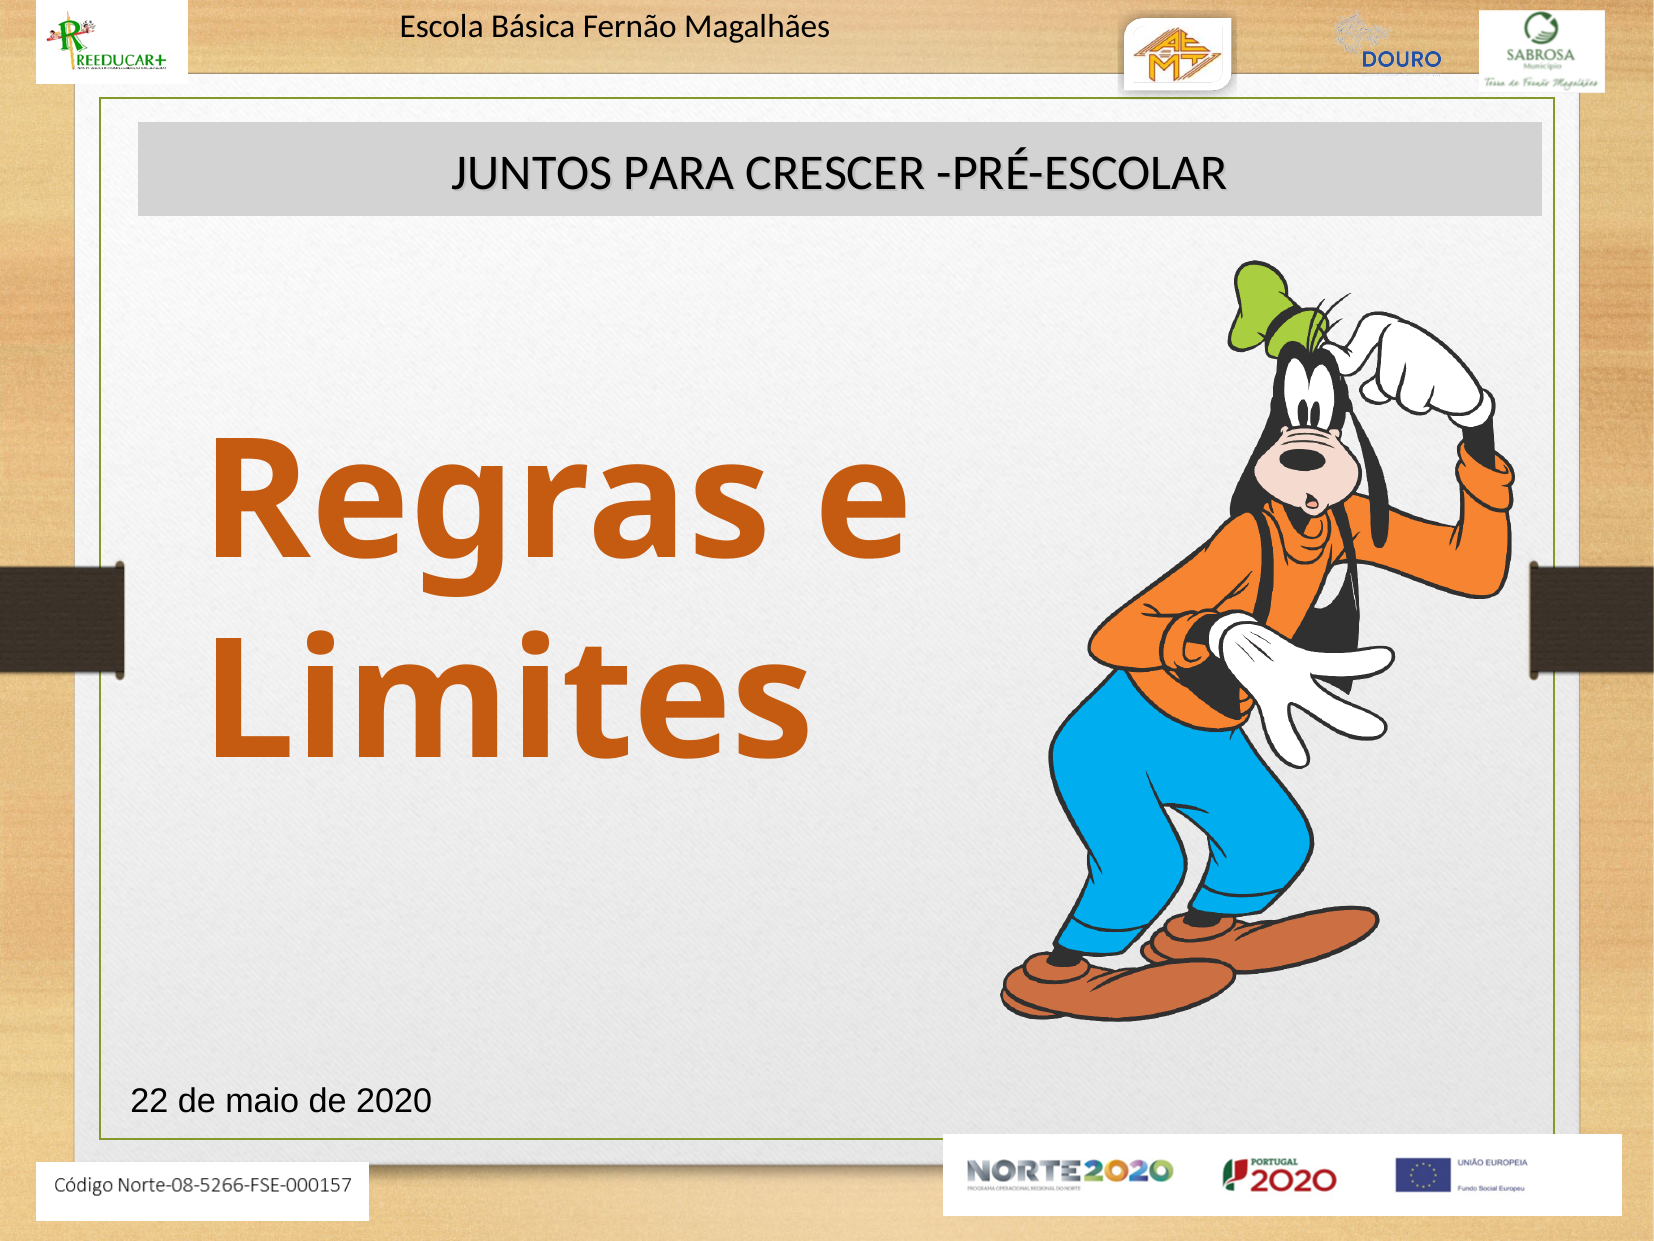

Escola Básica Fernão Magalhães
JUNTOS PARA CRESCER -PRÉ-ESCOLAR
Regras e Limites
22 de maio de 2020